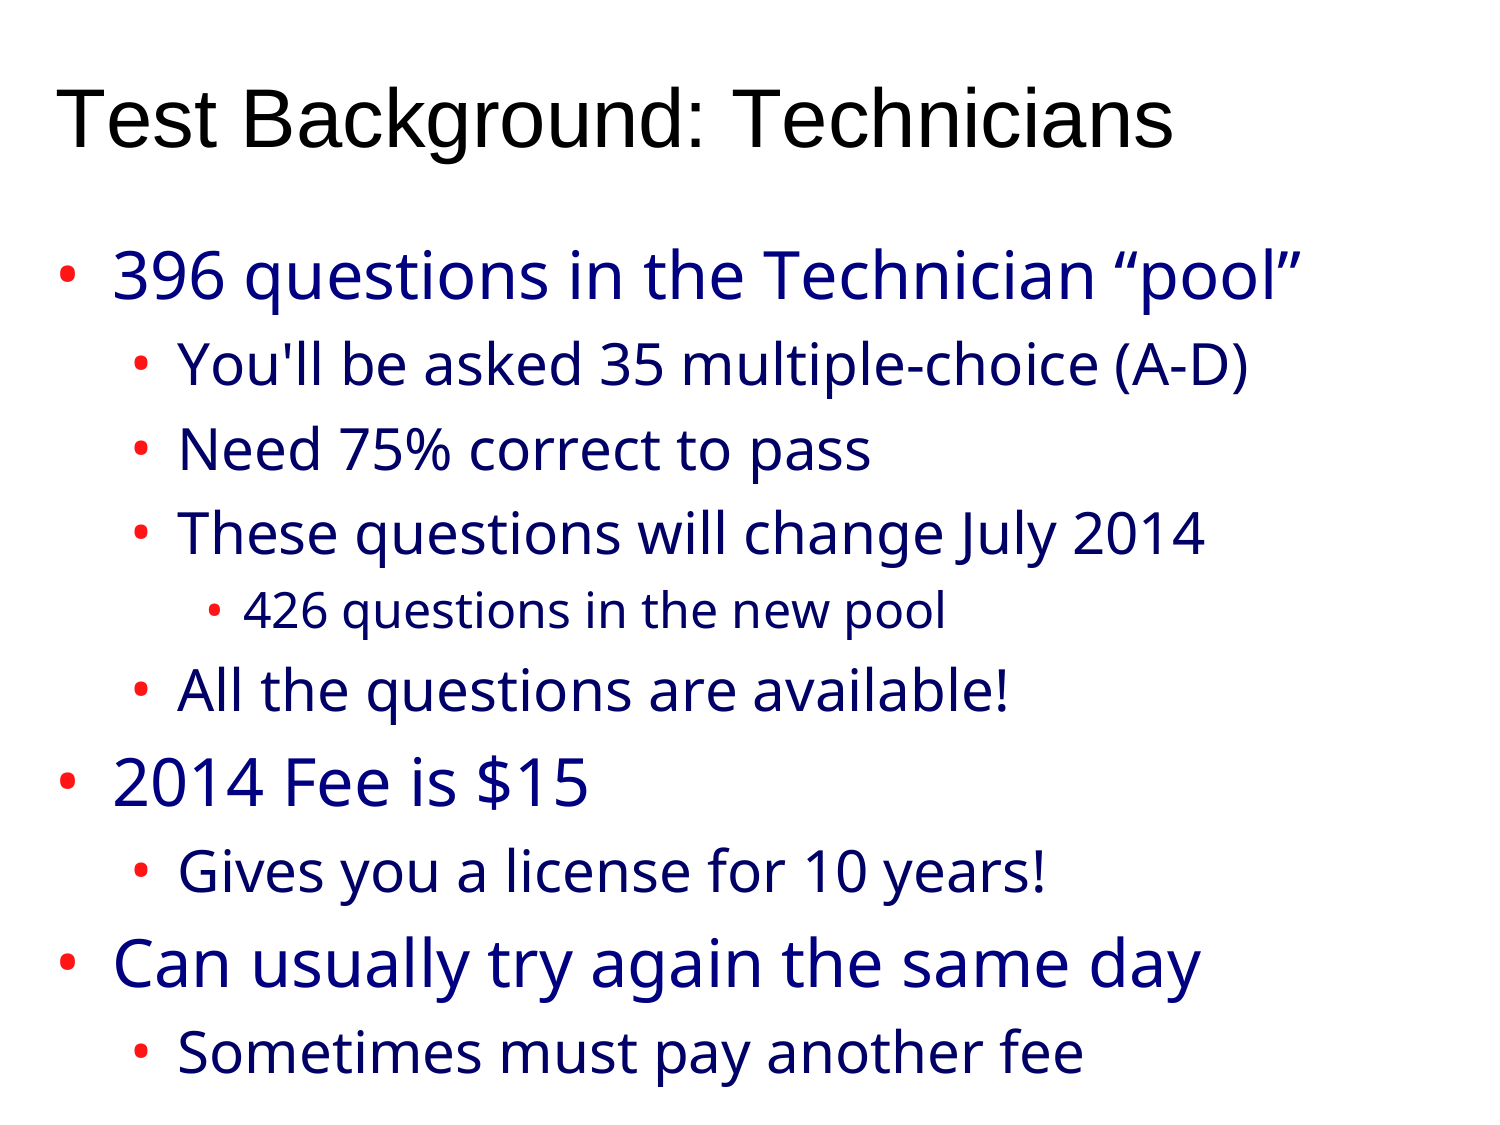

# Test Background: Technicians
396 questions in the Technician “pool”
You'll be asked 35 multiple-choice (A-D)
Need 75% correct to pass
These questions will change July 2014
426 questions in the new pool
All the questions are available!
2014 Fee is $15
Gives you a license for 10 years!
Can usually try again the same day
Sometimes must pay another fee